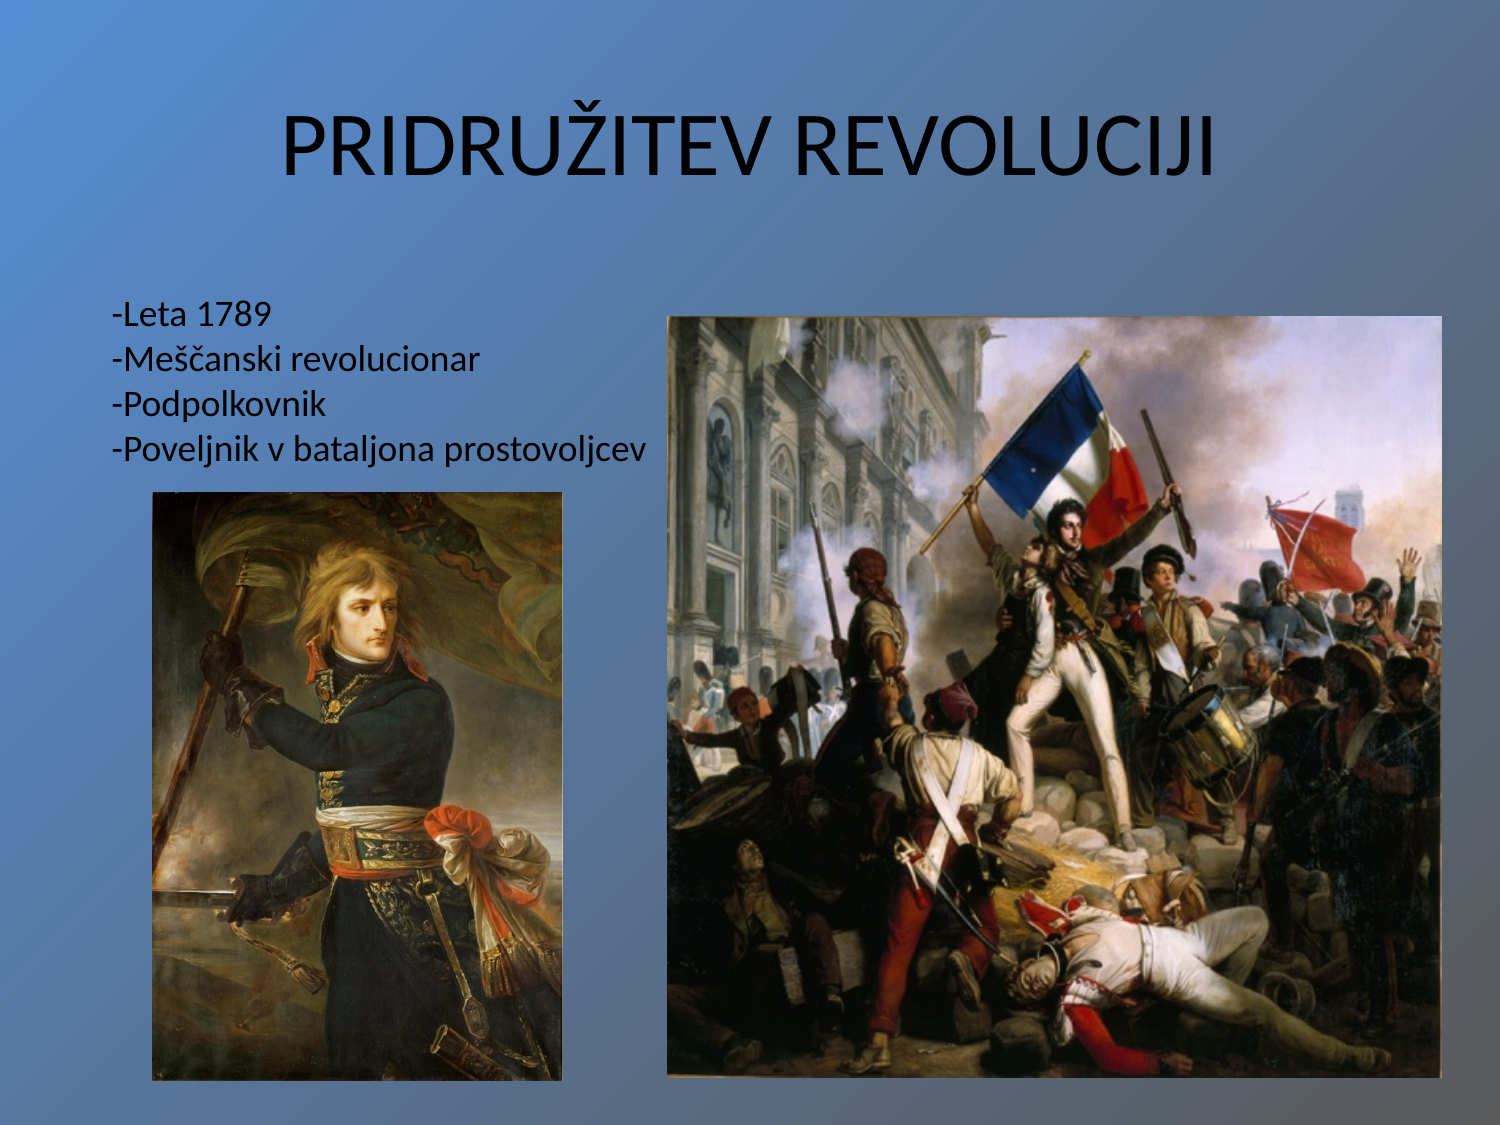

# PRIDRUŽITEV REVOLUCIJI
-Leta 1789
-Meščanski revolucionar
-Podpolkovnik
-Poveljnik v bataljona prostovoljcev